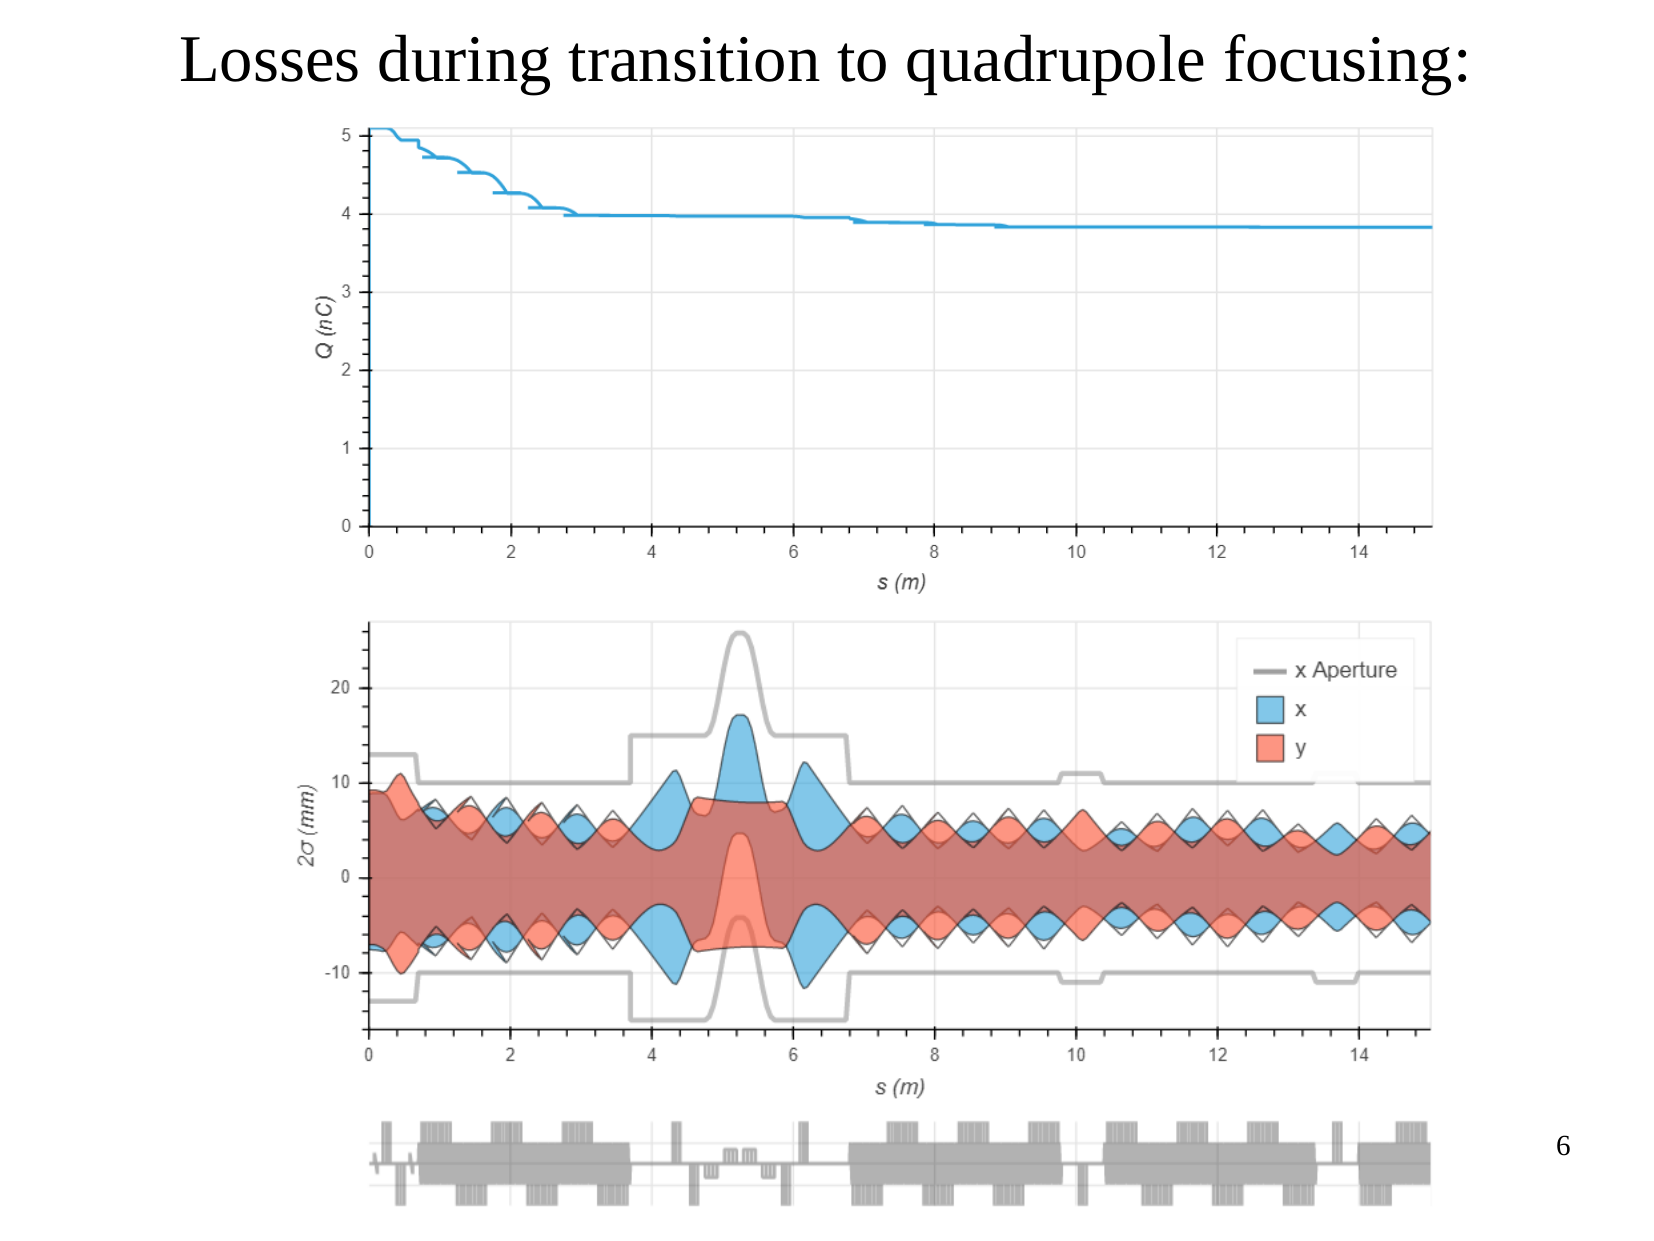

# Losses during transition to quadrupole focusing:
6